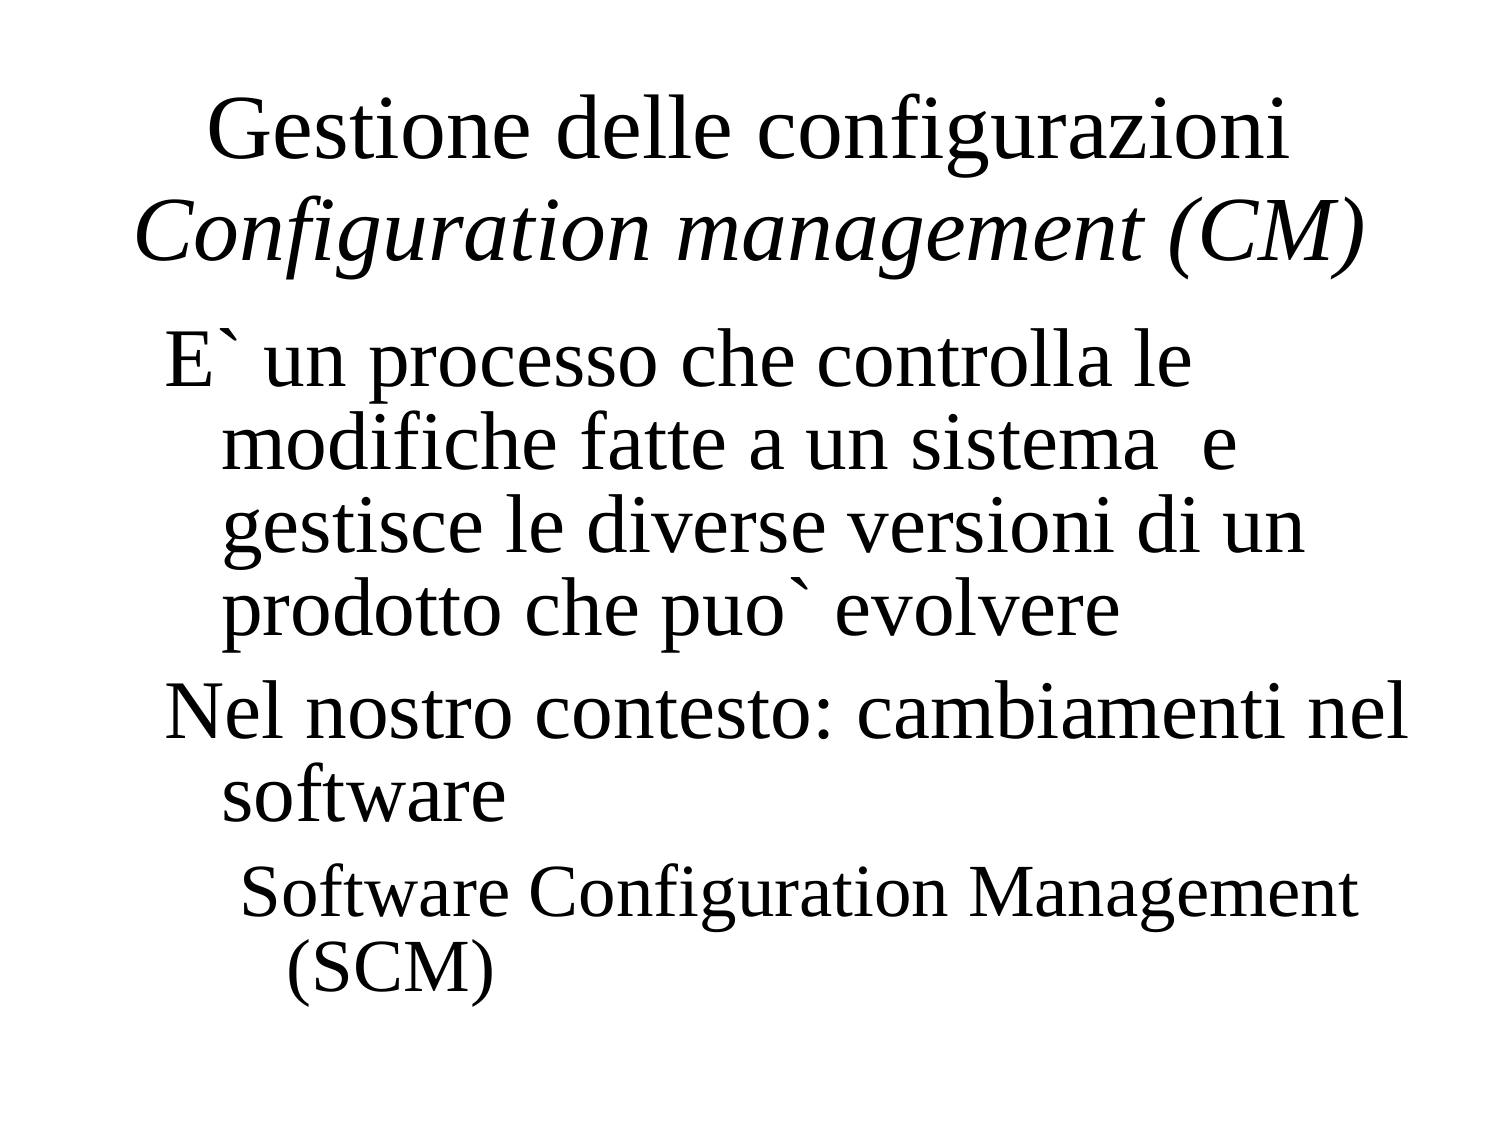

# Gestione delle configurazioni Configuration management (CM)
E` un processo che controlla le modifiche fatte a un sistema e gestisce le diverse versioni di un prodotto che puo` evolvere
Nel nostro contesto: cambiamenti nel software
Software Configuration Management (SCM)